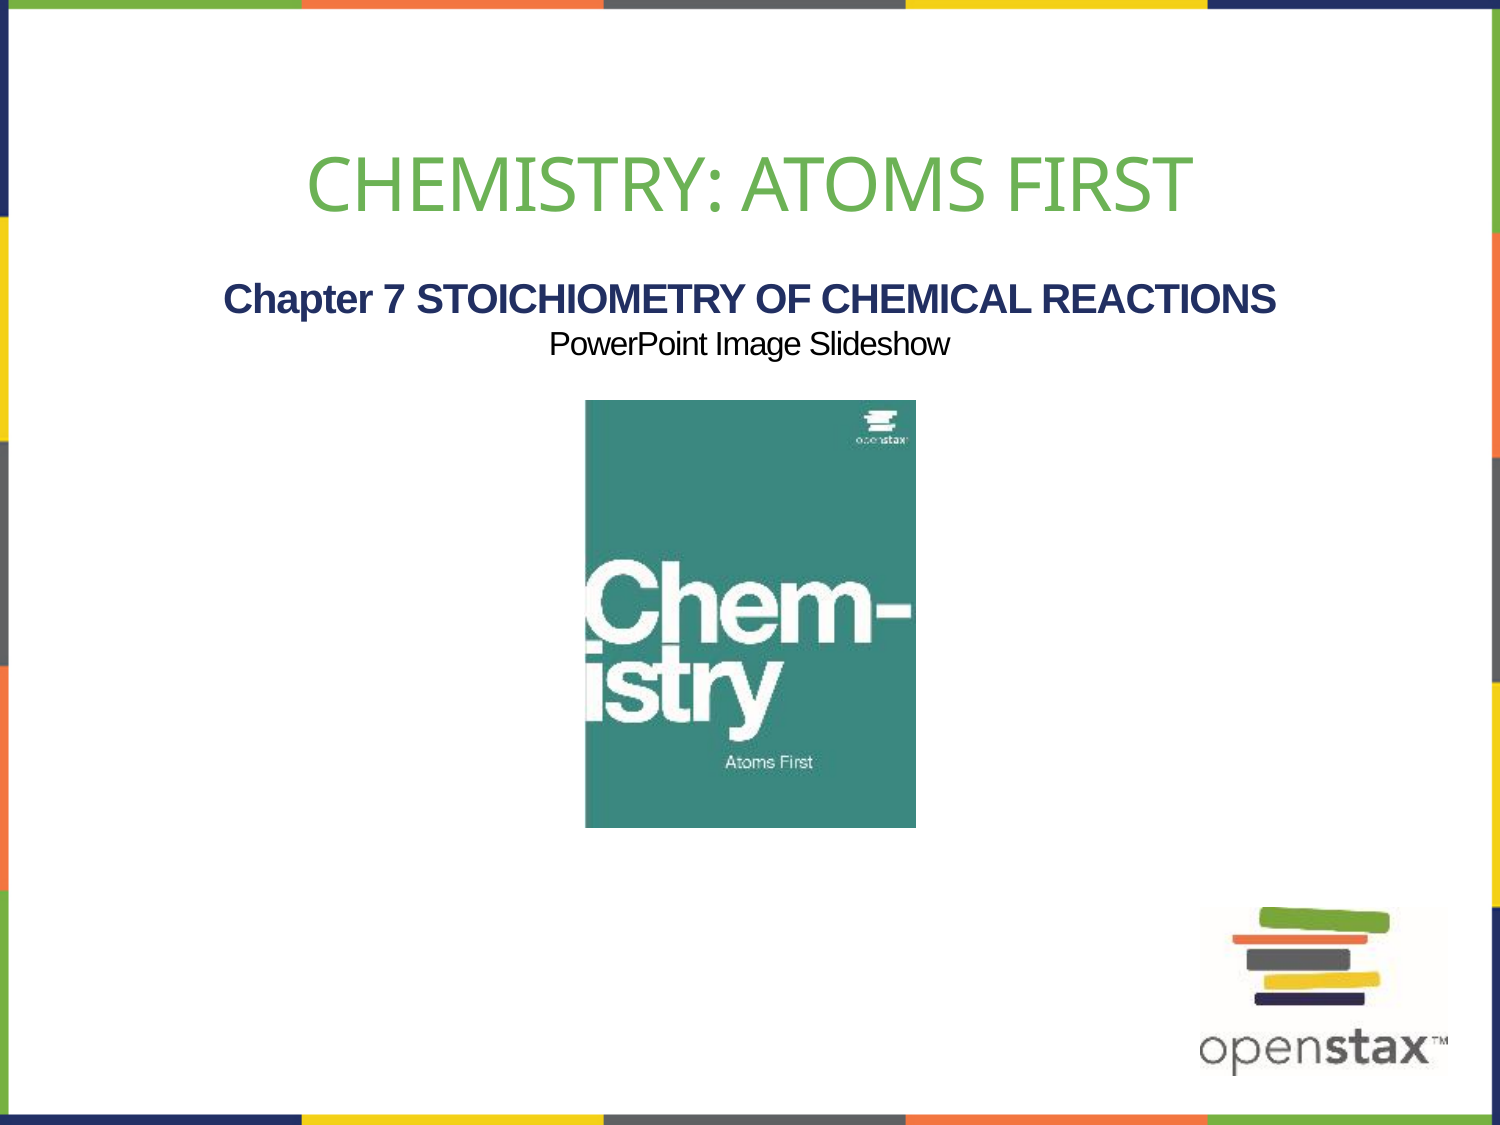

CHEMISTRY: Atoms First
Chapter 7 Stoichiometry of Chemical Reactions
PowerPoint Image Slideshow